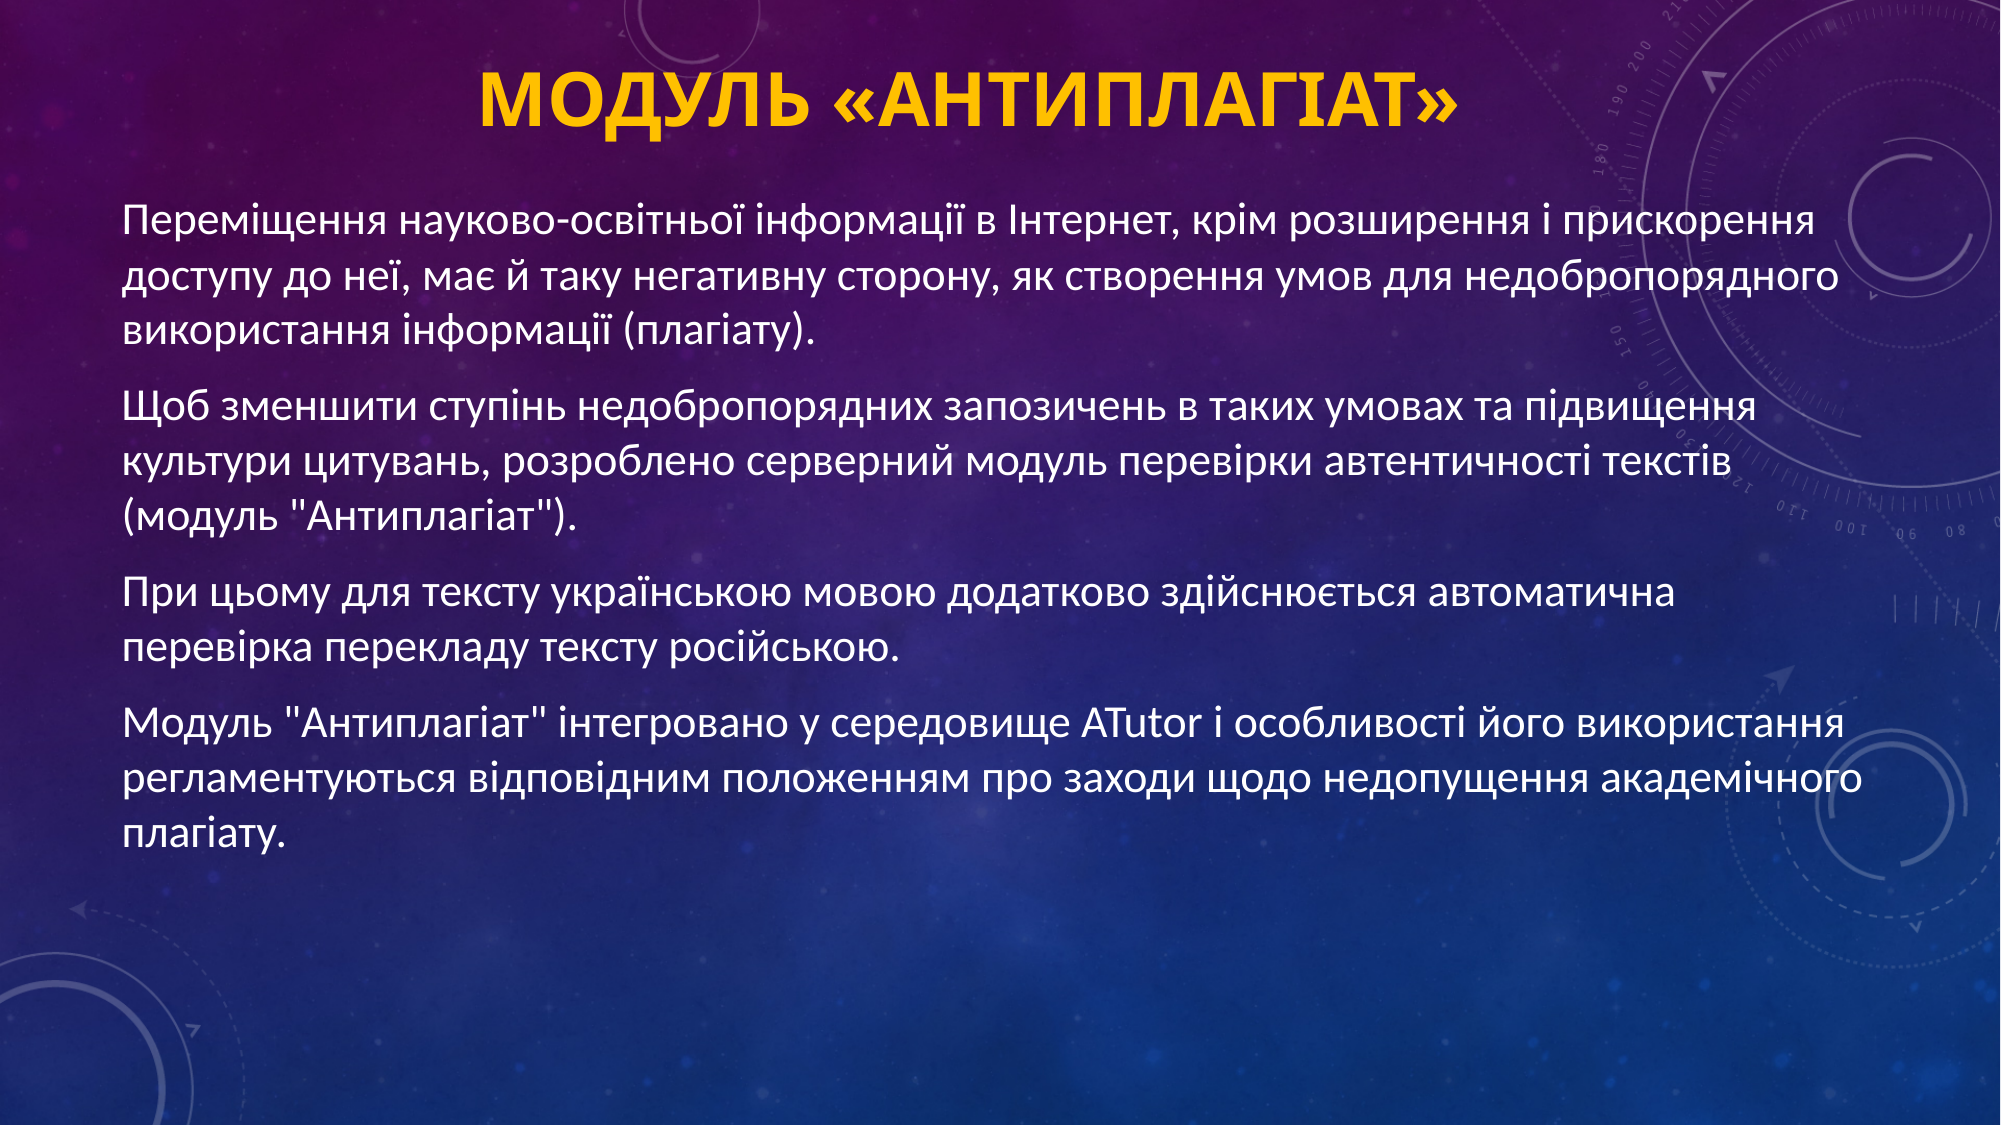

# МОДУЛЬ «АНТИПЛАГІАТ»
Переміщення науково-освітньої інформації в Інтернет, крім розширення і прискорення доступу до неї, має й таку негативну сторону, як створення умов для недобропорядного використання інформації (плагіату).
Щоб зменшити ступінь недобропорядних запозичень в таких умовах та підвищення культури цитувань, розроблено серверний модуль перевірки автентичності текстів (модуль "Антиплагіат").
При цьому для тексту українською мовою додатково здійснюється автоматична перевірка перекладу тексту російською.
Модуль "Антиплагіат" інтегровано у середовище ATutor і особливості його використання регламентуються відповідним положенням про заходи щодо недопущення академічного плагіату.